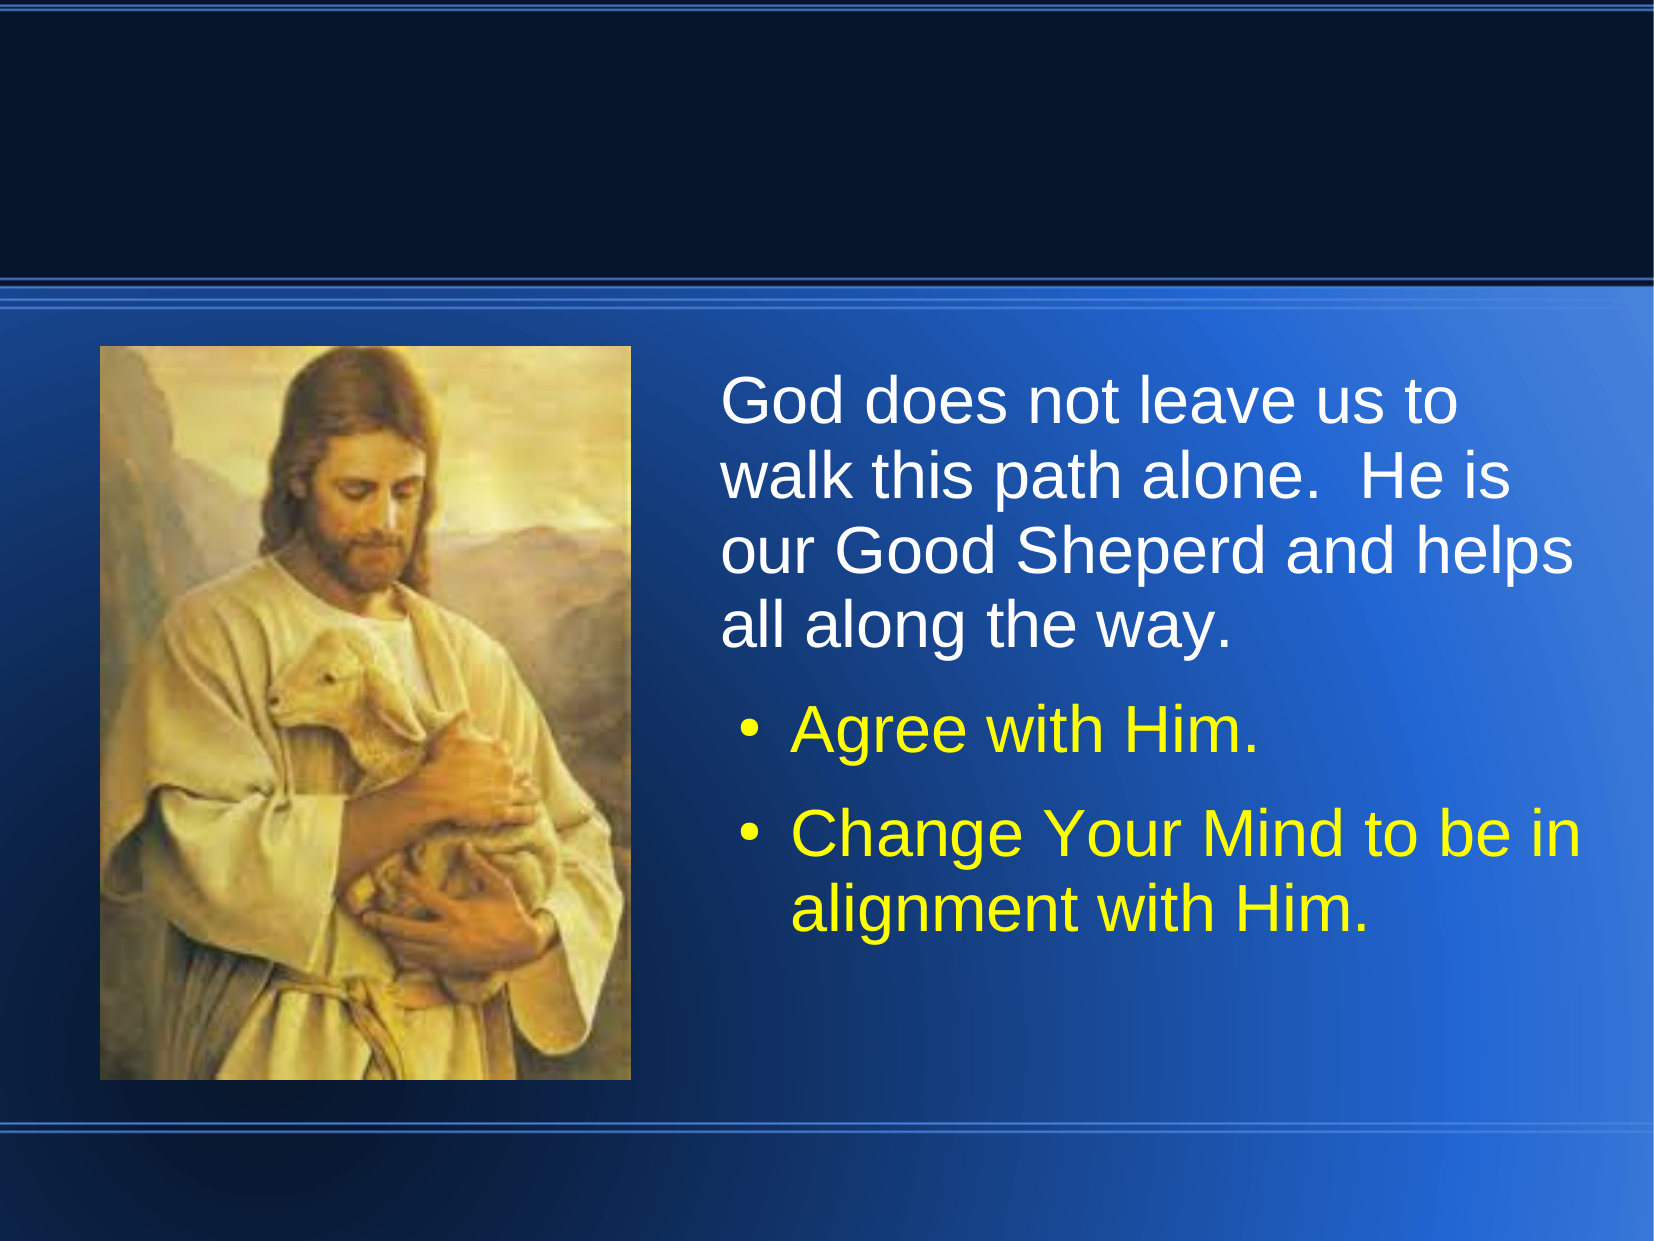

#
God does not leave us to walk this path alone. He is our Good Sheperd and helps all along the way.
Agree with Him.
Change Your Mind to be in alignment with Him.